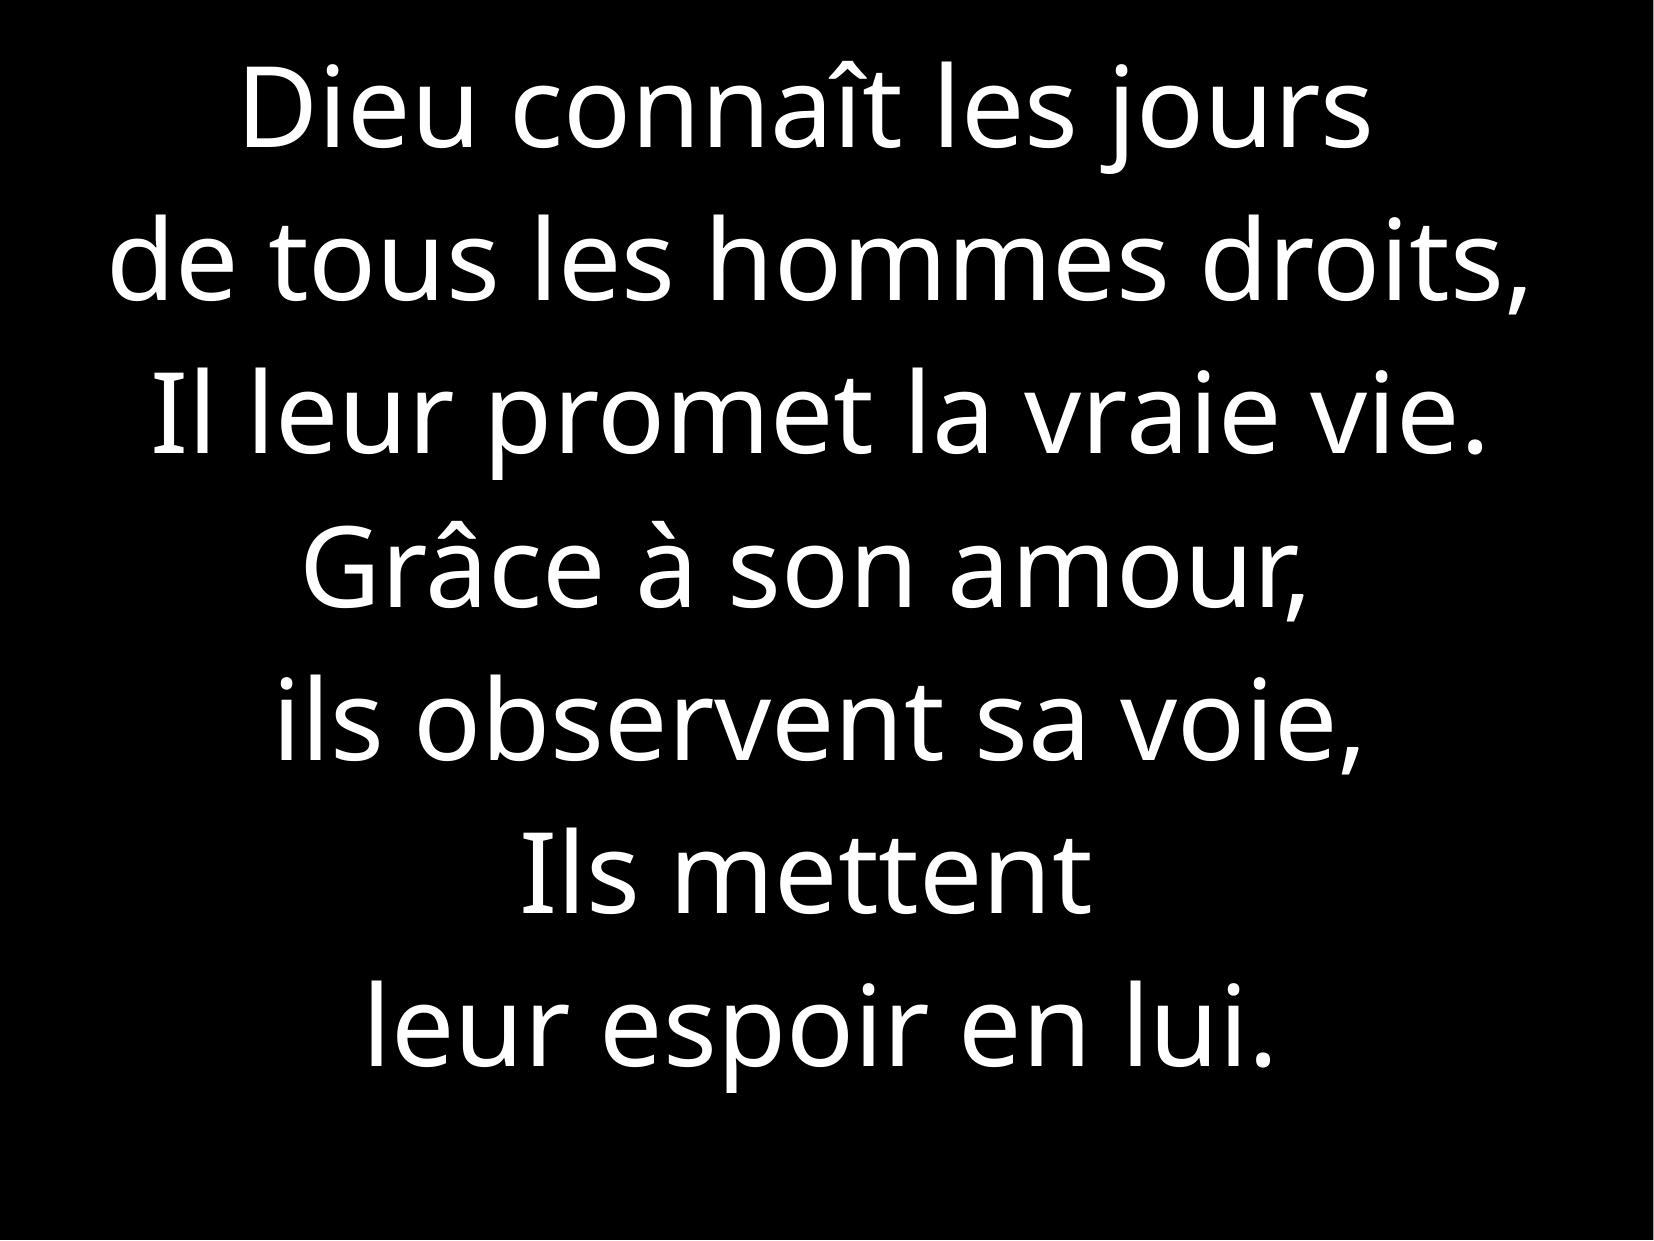

# Dieu connaît les jours
de tous les hommes droits,
Il leur promet la vraie vie.
Grâce à son amour,
ils observent sa voie,
Ils mettent
leur espoir en lui.